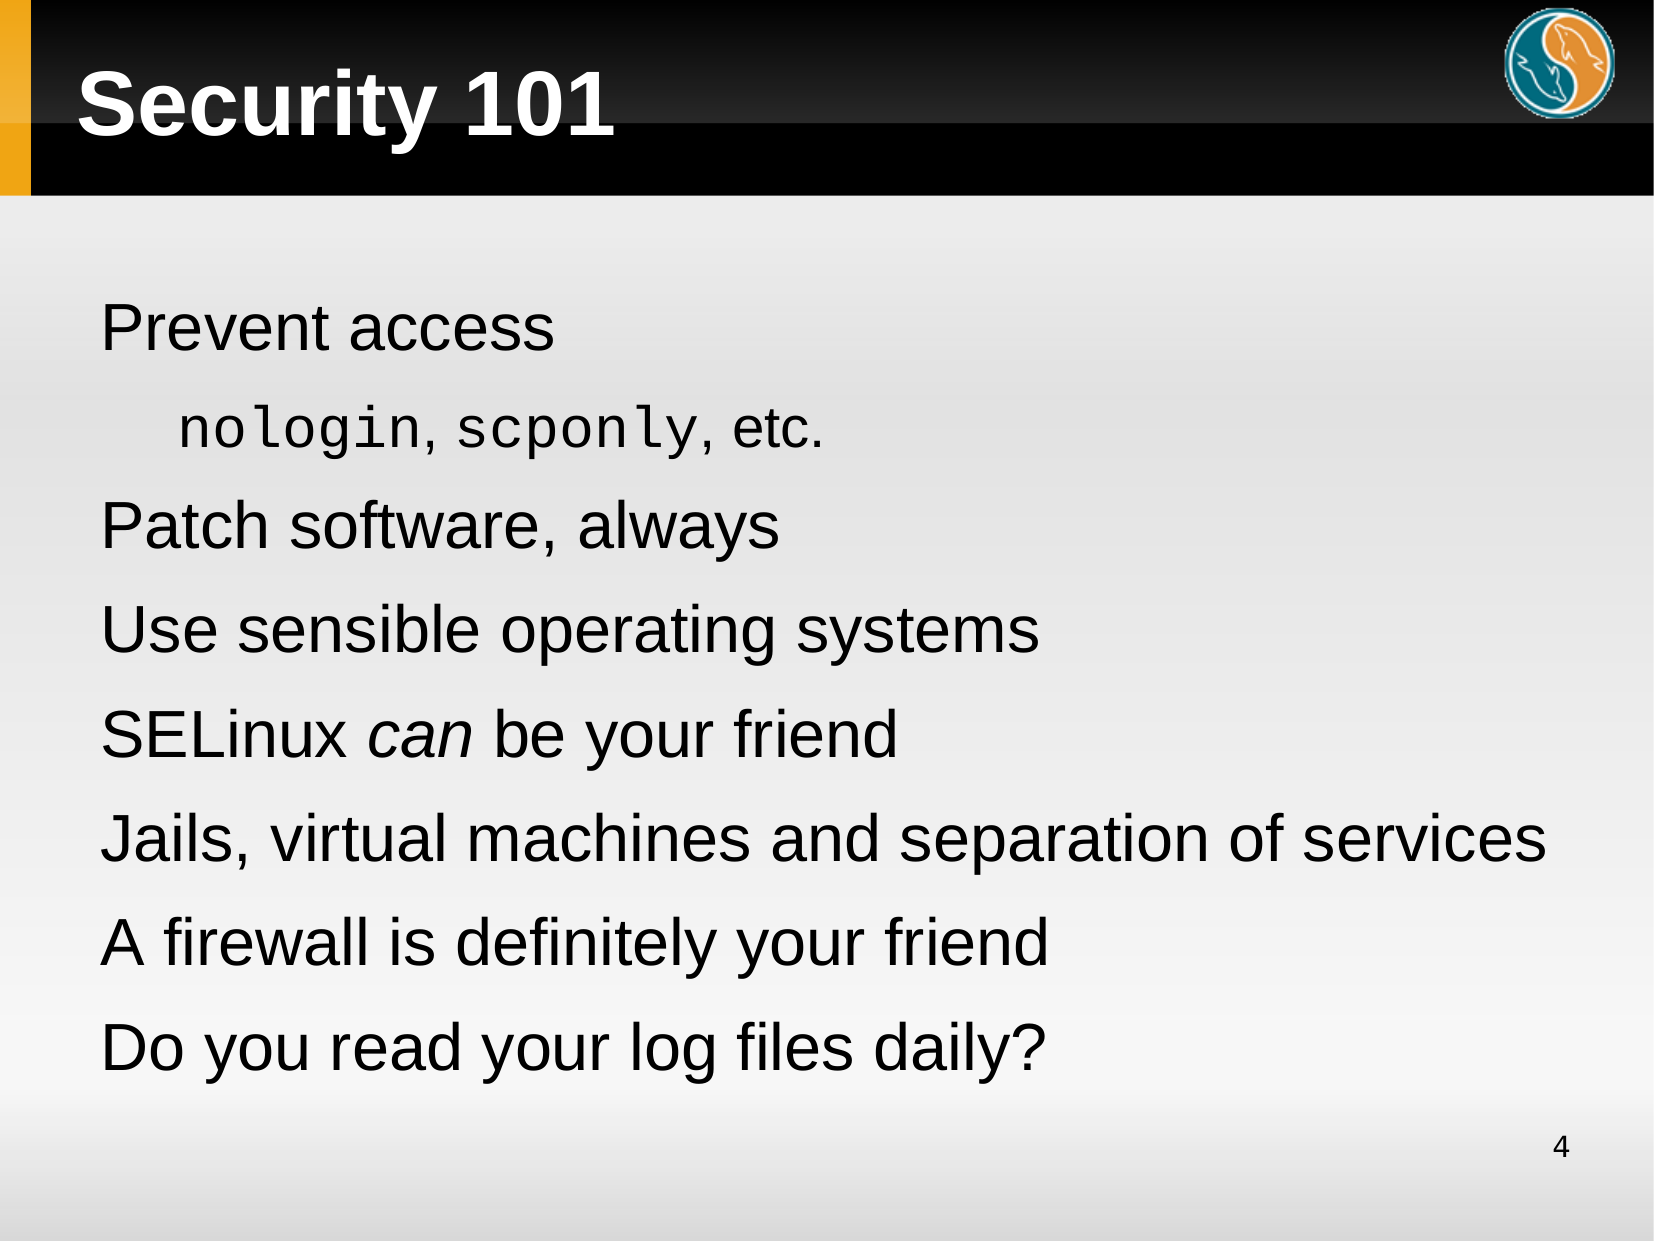

# Security 101
Prevent access
nologin, scponly, etc.
Patch software, always
Use sensible operating systems
SELinux can be your friend
Jails, virtual machines and separation of services
A firewall is definitely your friend
Do you read your log files daily?
4